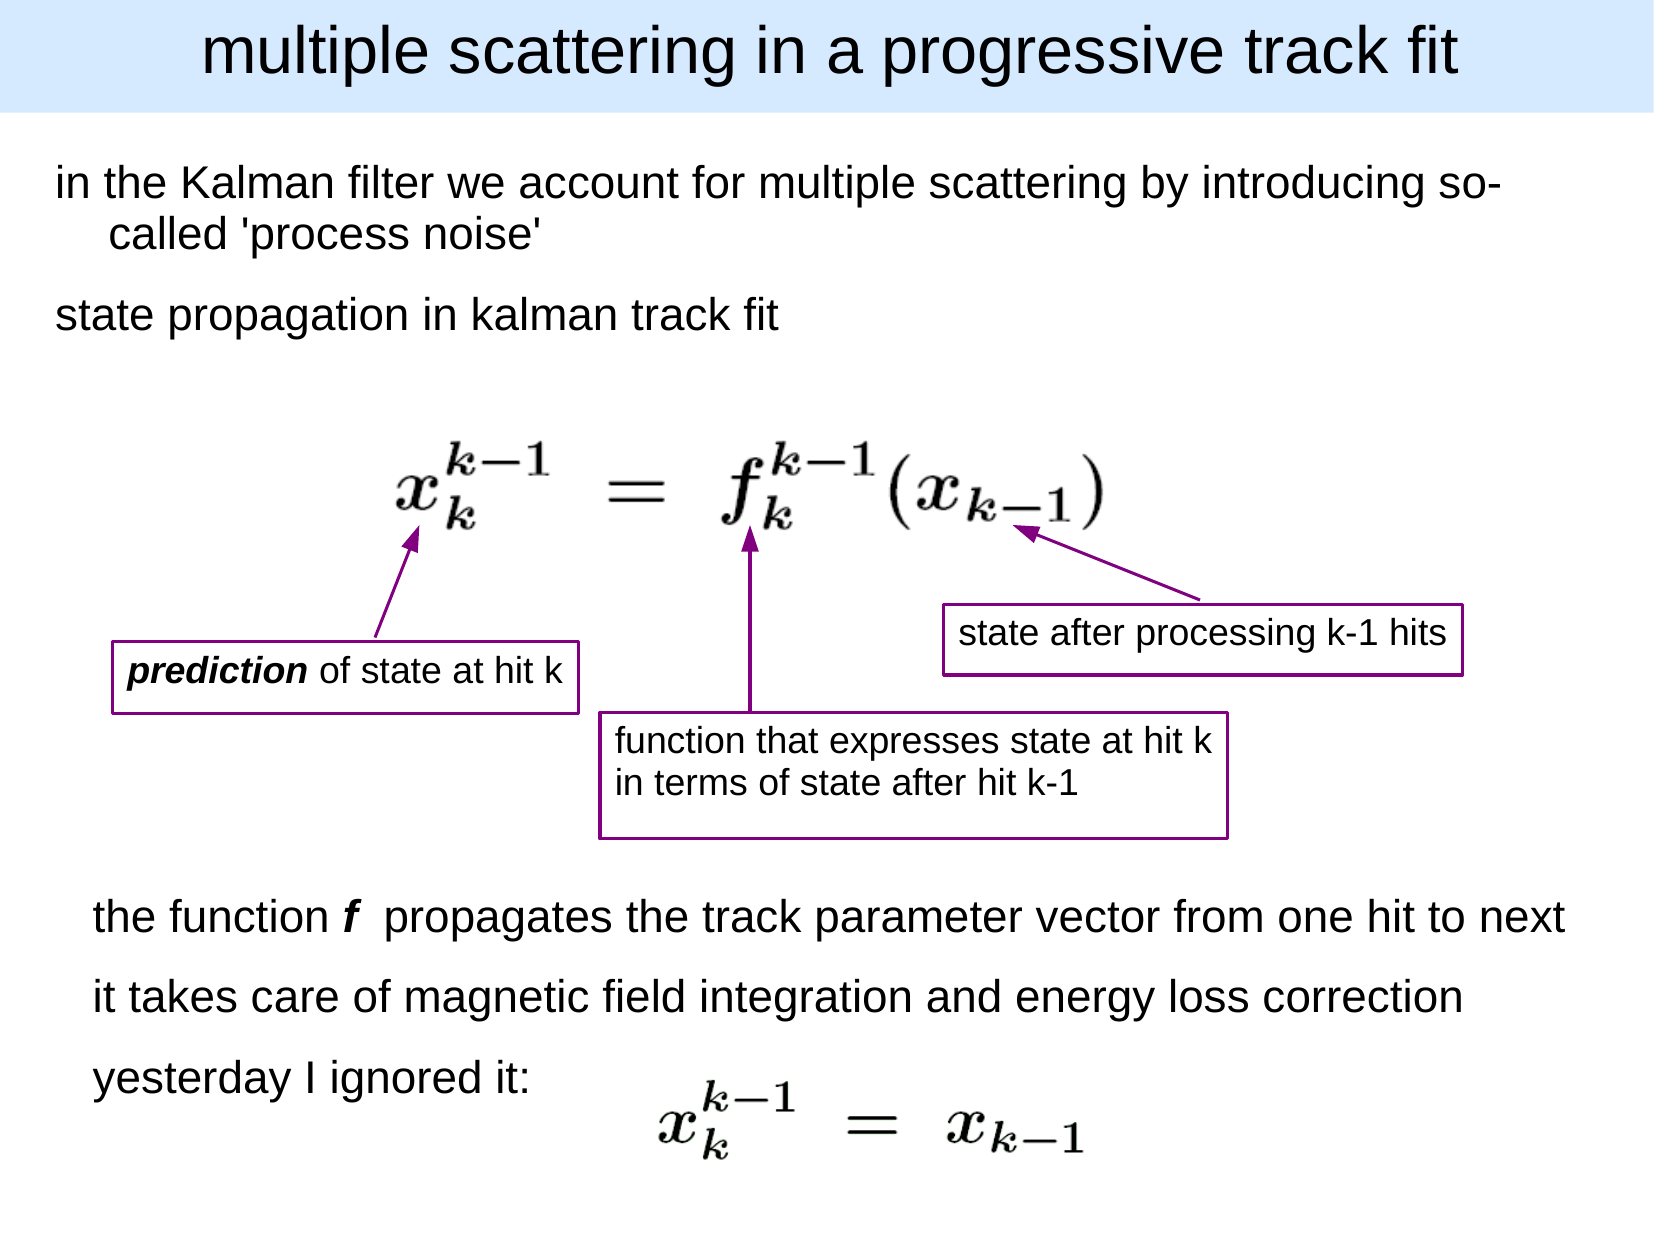

# multiple scattering in a progressive track fit
in the Kalman filter we account for multiple scattering by introducing so-called 'process noise'
state propagation in kalman track fit
state after processing k-1 hits
prediction of state at hit k
function that expresses state at hit k
in terms of state after hit k-1
the function f propagates the track parameter vector from one hit to next
it takes care of magnetic field integration and energy loss correction
yesterday I ignored it: